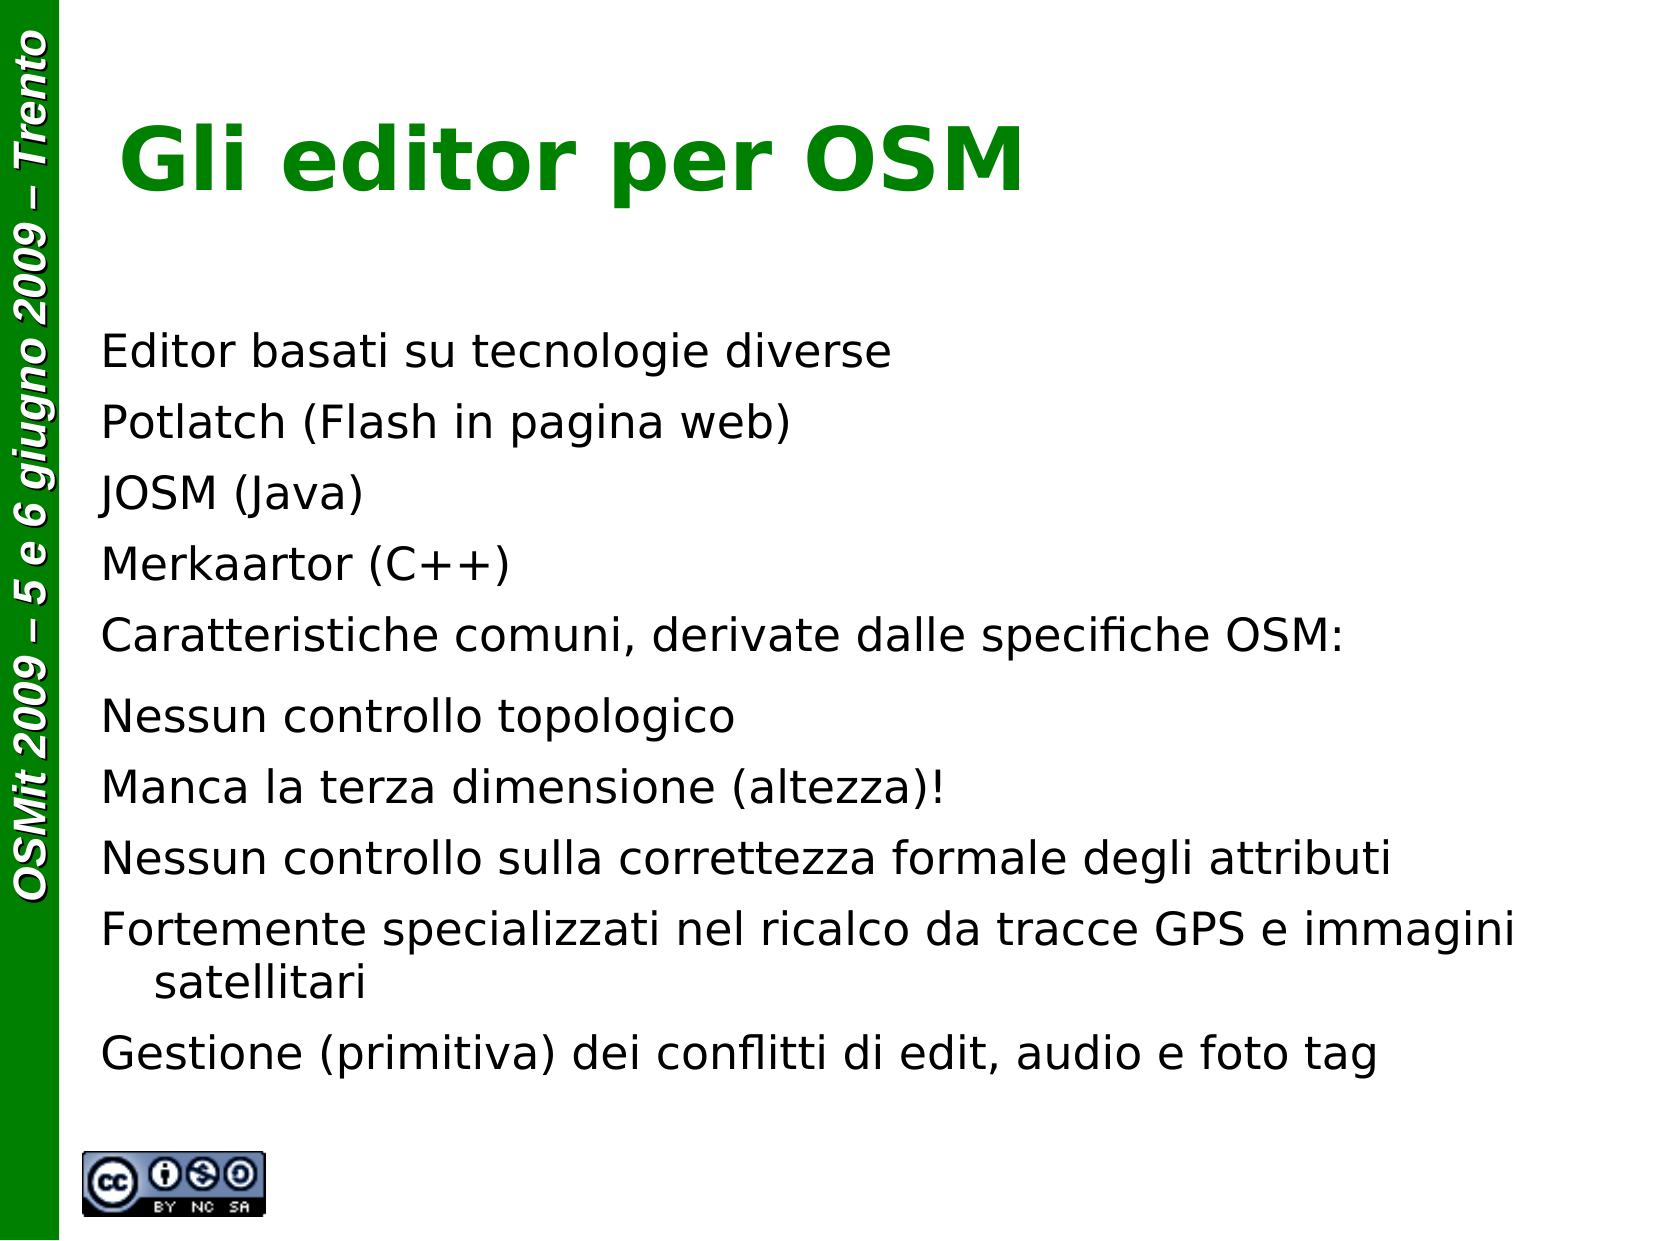

# Gli editor per OSM
Editor basati su tecnologie diverse
Potlatch (Flash in pagina web)
JOSM (Java)
Merkaartor (C++)
Caratteristiche comuni, derivate dalle specifiche OSM:
Nessun controllo topologico
Manca la terza dimensione (altezza)!
Nessun controllo sulla correttezza formale degli attributi
Fortemente specializzati nel ricalco da tracce GPS e immagini satellitari
Gestione (primitiva) dei conflitti di edit, audio e foto tag